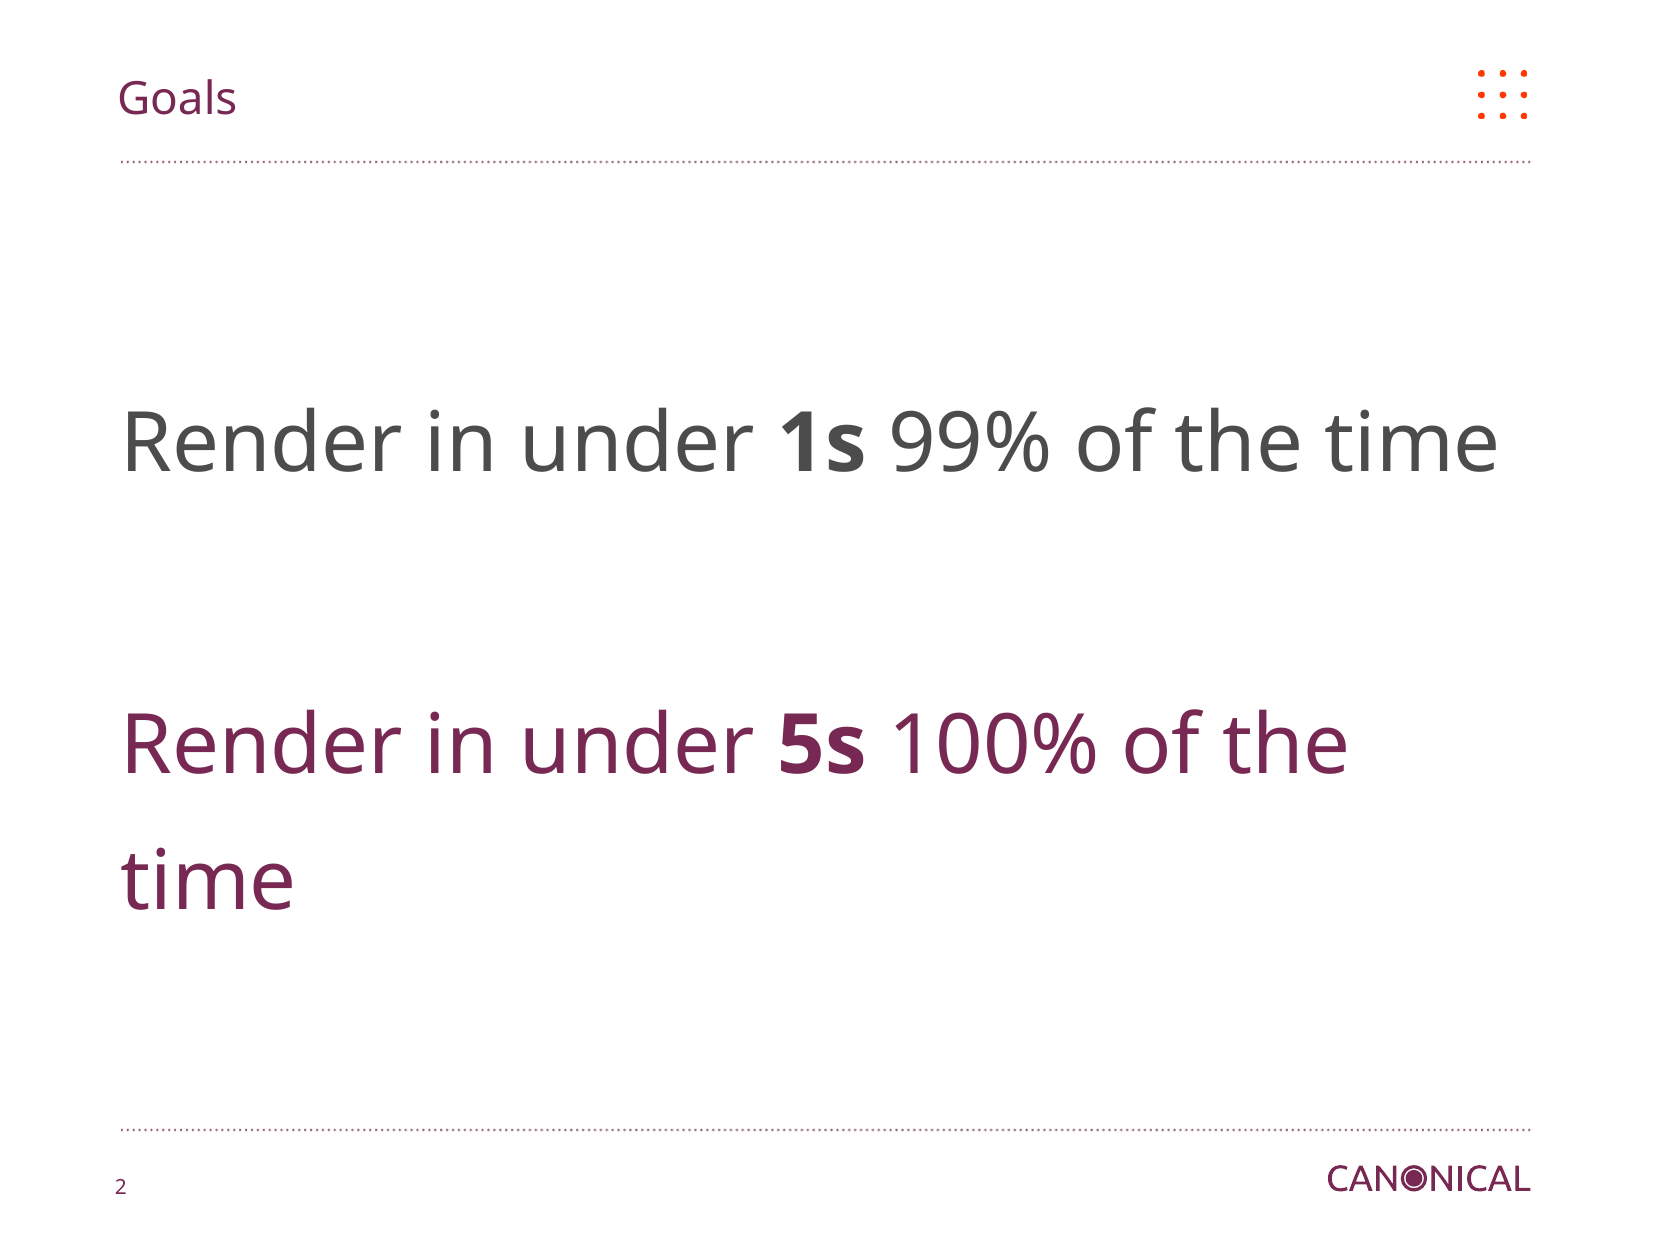

# Goals
Render in under 1s 99% of the time
Render in under 5s 100% of the time